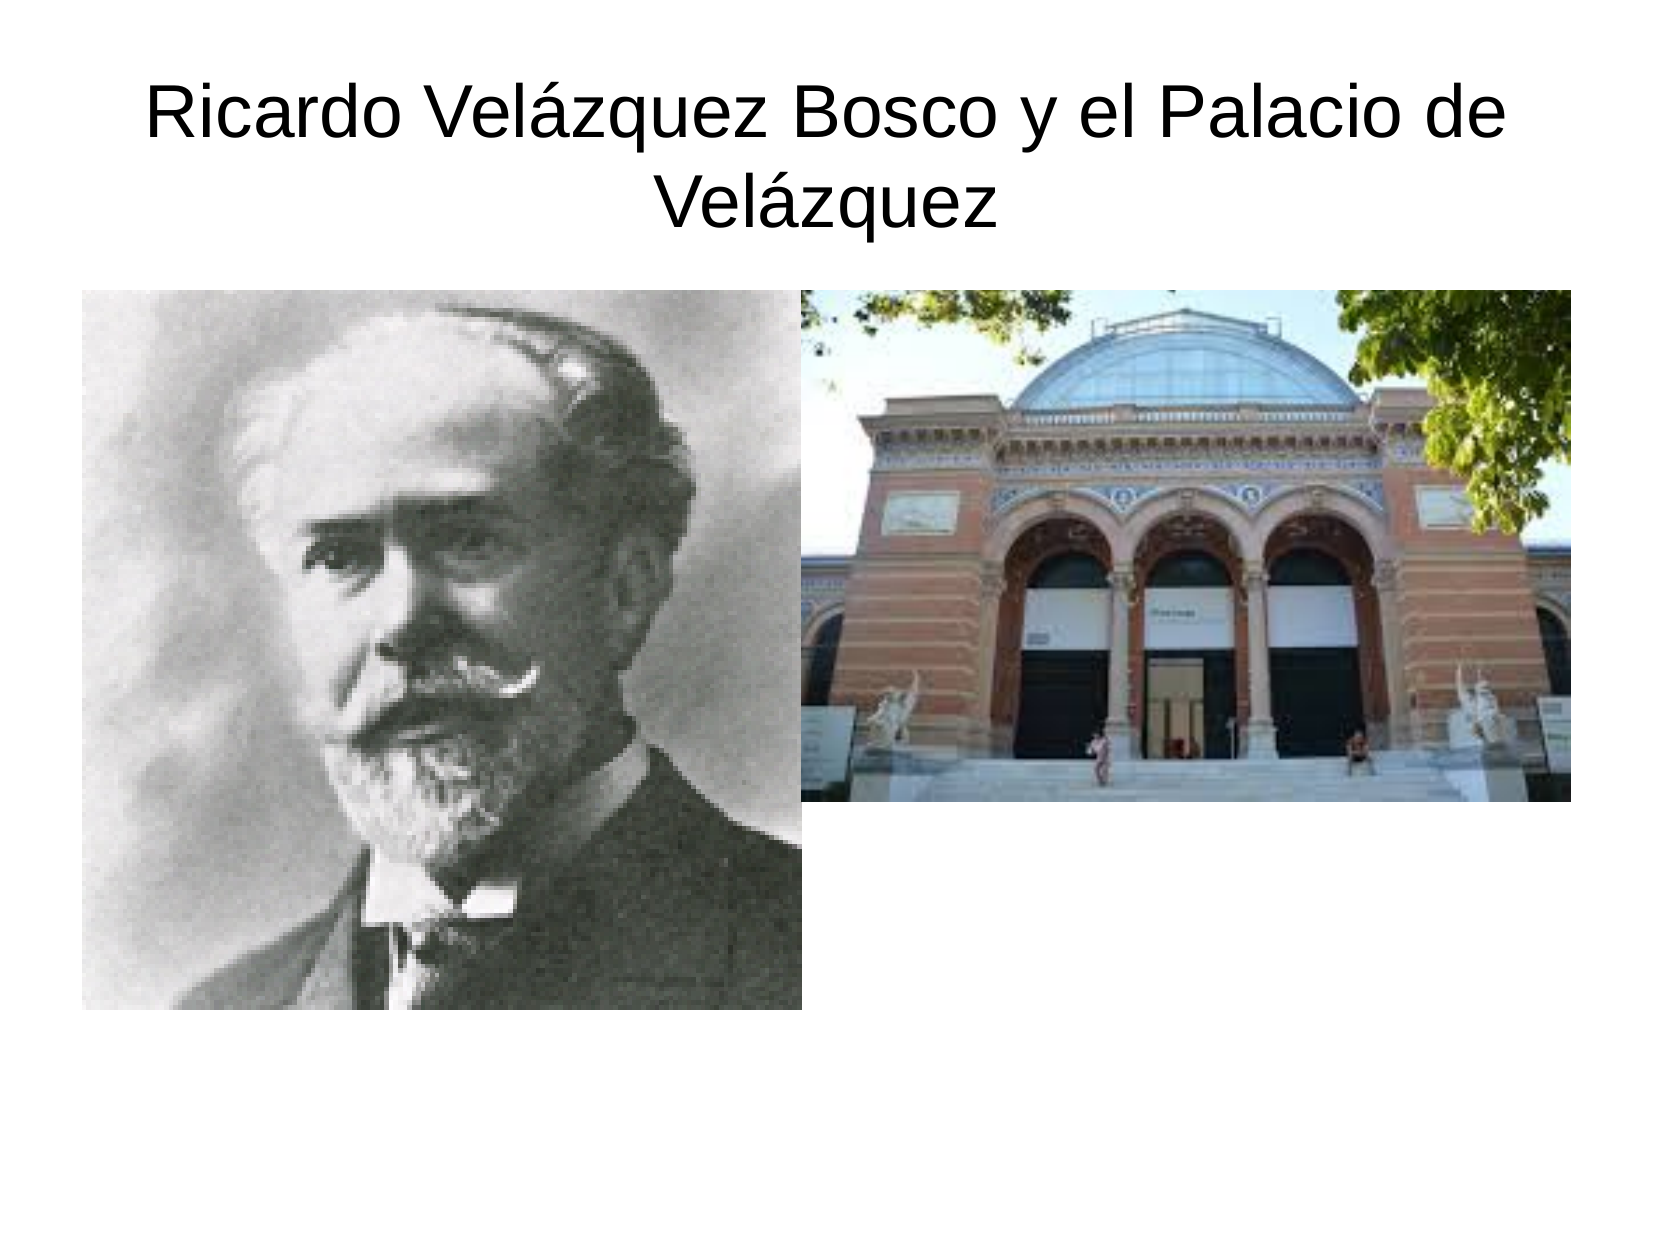

# Ricardo Velázquez Bosco y el Palacio de Velázquez